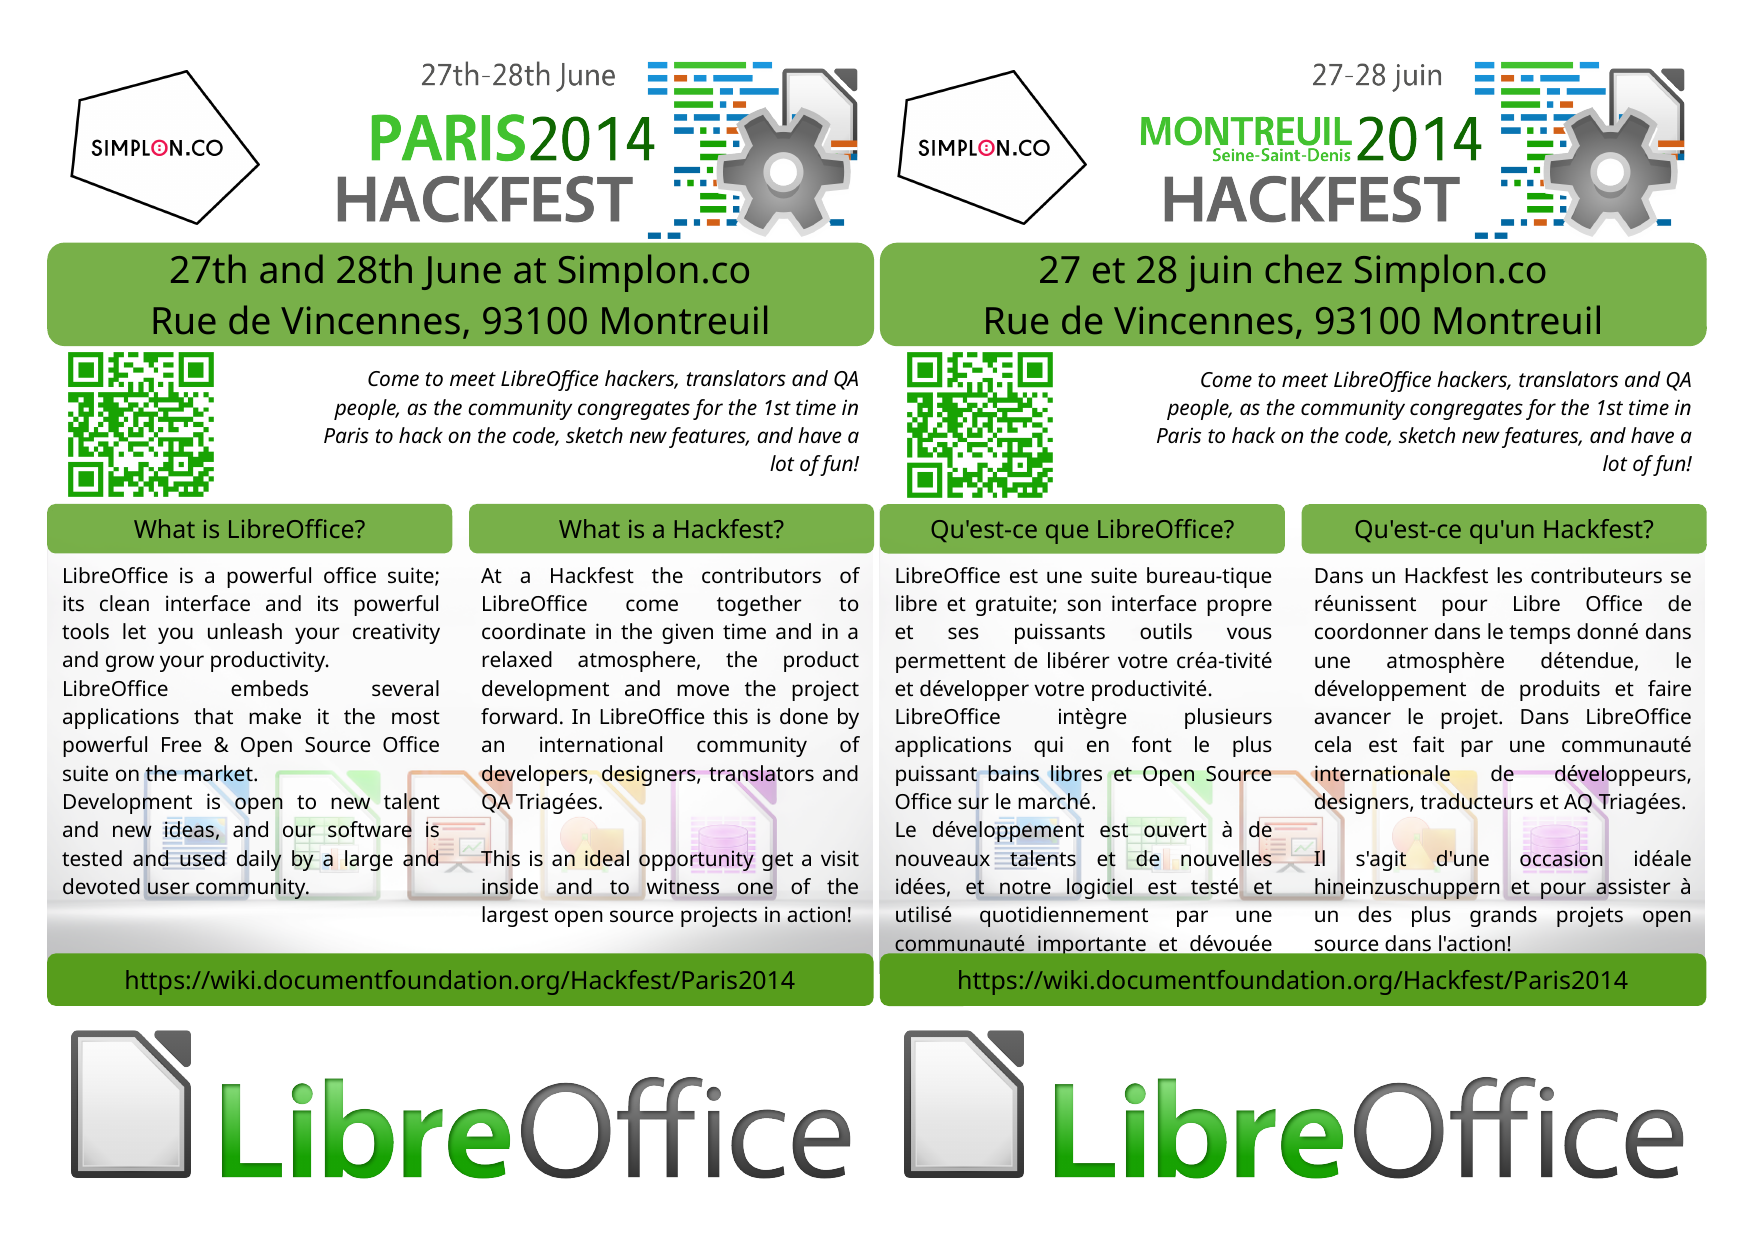

27th and 28th June at Simplon.co
Rue de Vincennes, 93100 Montreuil
Come to meet LibreOffice hackers, translators and QA people, as the community congregates for the 1st time in Paris to hack on the code, sketch new features, and have a lot of fun!
What is LibreOffice?
What is a Hackfest?
LibreOffice is a powerful office suite; its clean interface and its powerful tools let you unleash your creativity and grow your productivity.
LibreOffice embeds several applications that make it the most powerful Free & Open Source Office suite on the market.
Development is open to new talent and new ideas, and our software is tested and used daily by a large and devoted user community.
At a Hackfest the contributors of LibreOffice come together to coordinate in the given time and in a relaxed atmosphere, the product development and move the project forward. In LibreOffice this is done by an international community of developers, designers, translators and QA Triagées.
This is an ideal opportunity get a visit inside and to witness one of the largest open source projects in action!
https://wiki.documentfoundation.org/Hackfest/Paris2014
27 et 28 juin chez Simplon.co
Rue de Vincennes, 93100 Montreuil
Come to meet LibreOffice hackers, translators and QA people, as the community congregates for the 1st time in Paris to hack on the code, sketch new features, and have a lot of fun!
Qu'est-ce que LibreOffice?
Qu'est-ce qu'un Hackfest?
LibreOffice est une suite bureau-tique libre et gratuite; son interface propre et ses puissants outils vous permettent de libérer votre créa-tivité et développer votre productivité.
LibreOffice intègre plusieurs applications qui en font le plus puissant bains libres et Open Source Office sur le marché.
Le développement est ouvert à de nouveaux talents et de nouvelles idées, et notre logiciel est testé et utilisé quotidiennement par une communauté importante et dévouée utilisateur.
Dans un Hackfest les contributeurs se réunissent pour Libre Office de coordonner dans le temps donné dans une atmosphère détendue, le développement de produits et faire avancer le projet. Dans LibreOffice cela est fait par une communauté internationale de développeurs, designers, traducteurs et AQ Triagées.
Il s'agit d'une occasion idéale hineinzuschuppern et pour assister à un des plus grands projets open source dans l'action!
https://wiki.documentfoundation.org/Hackfest/Paris2014